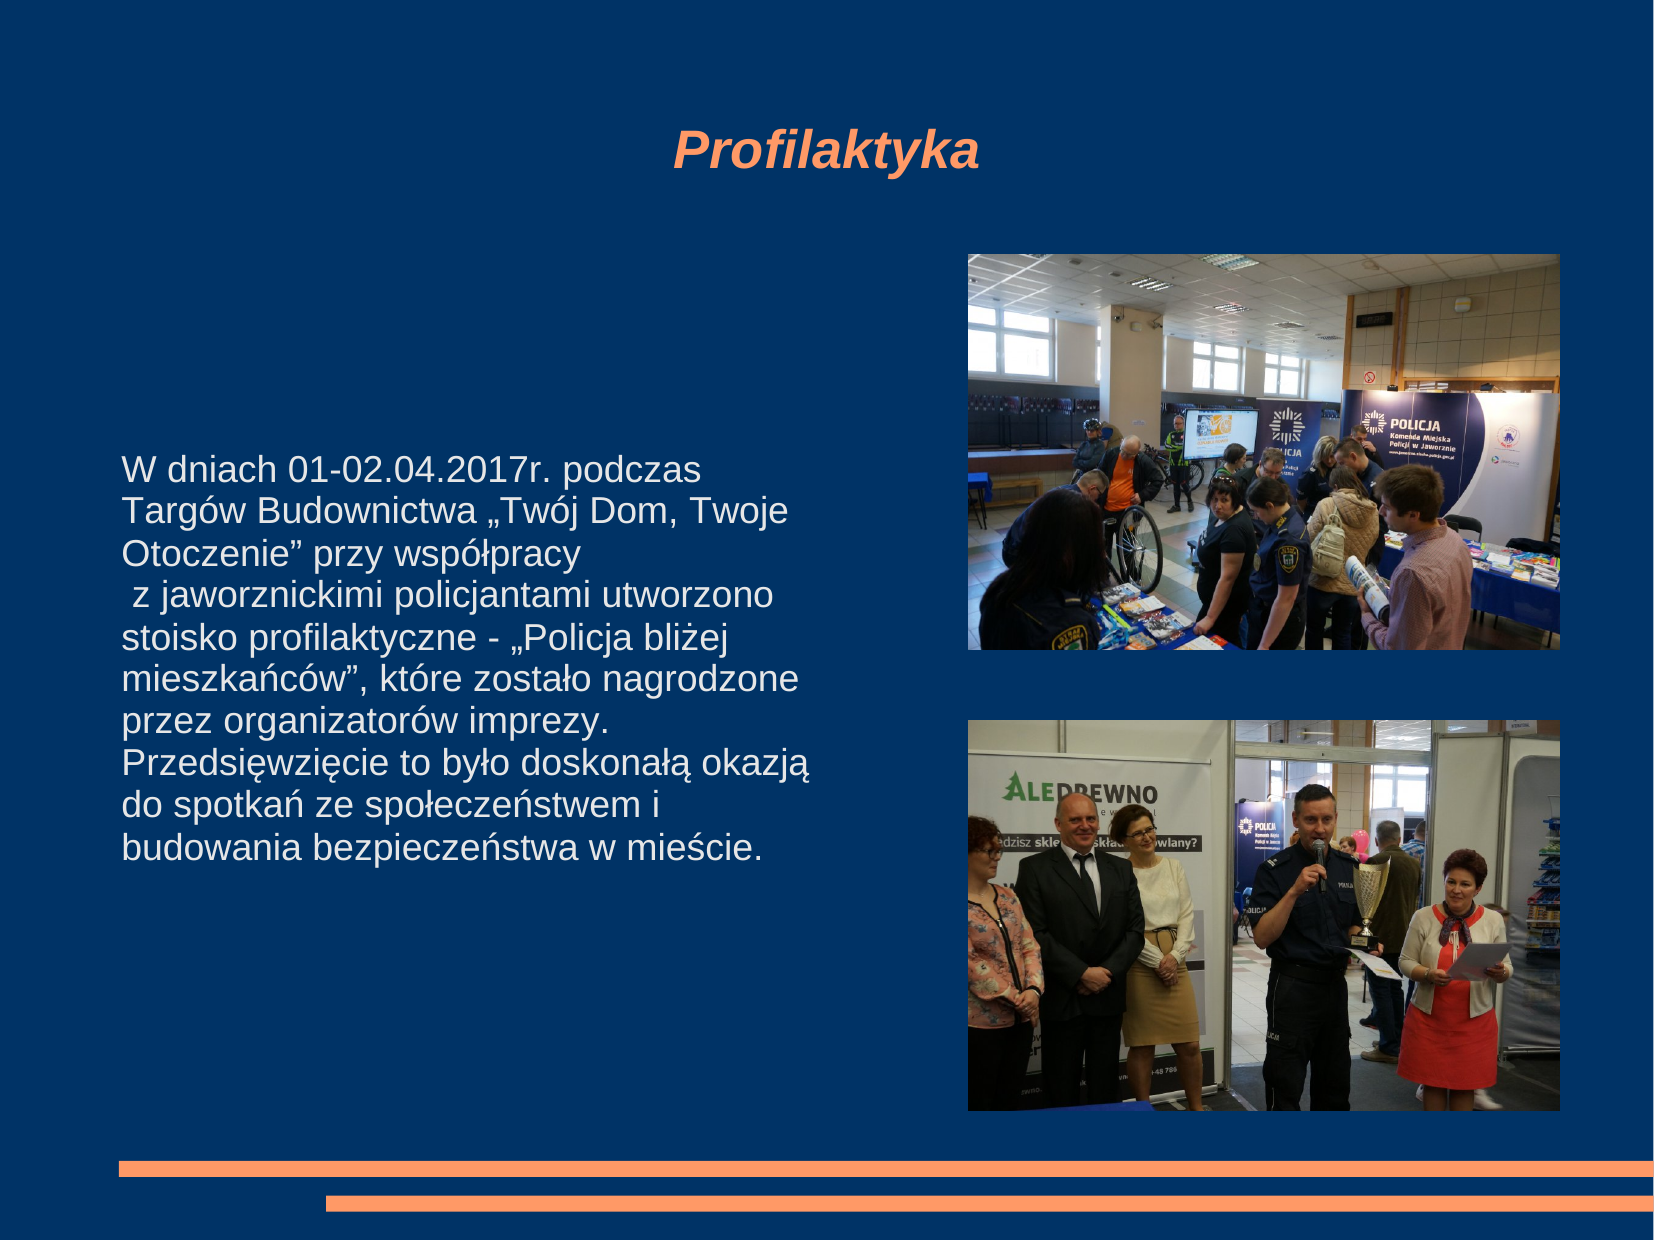

# Profilaktyka
W dniach 01-02.04.2017r. podczas Targów Budownictwa „Twój Dom, Twoje Otoczenie” przy współpracy z jaworznickimi policjantami utworzono stoisko profilaktyczne - „Policja bliżej mieszkańców”, które zostało nagrodzone przez organizatorów imprezy. Przedsięwzięcie to było doskonałą okazją do spotkań ze społeczeństwem i budowania bezpieczeństwa w mieście.